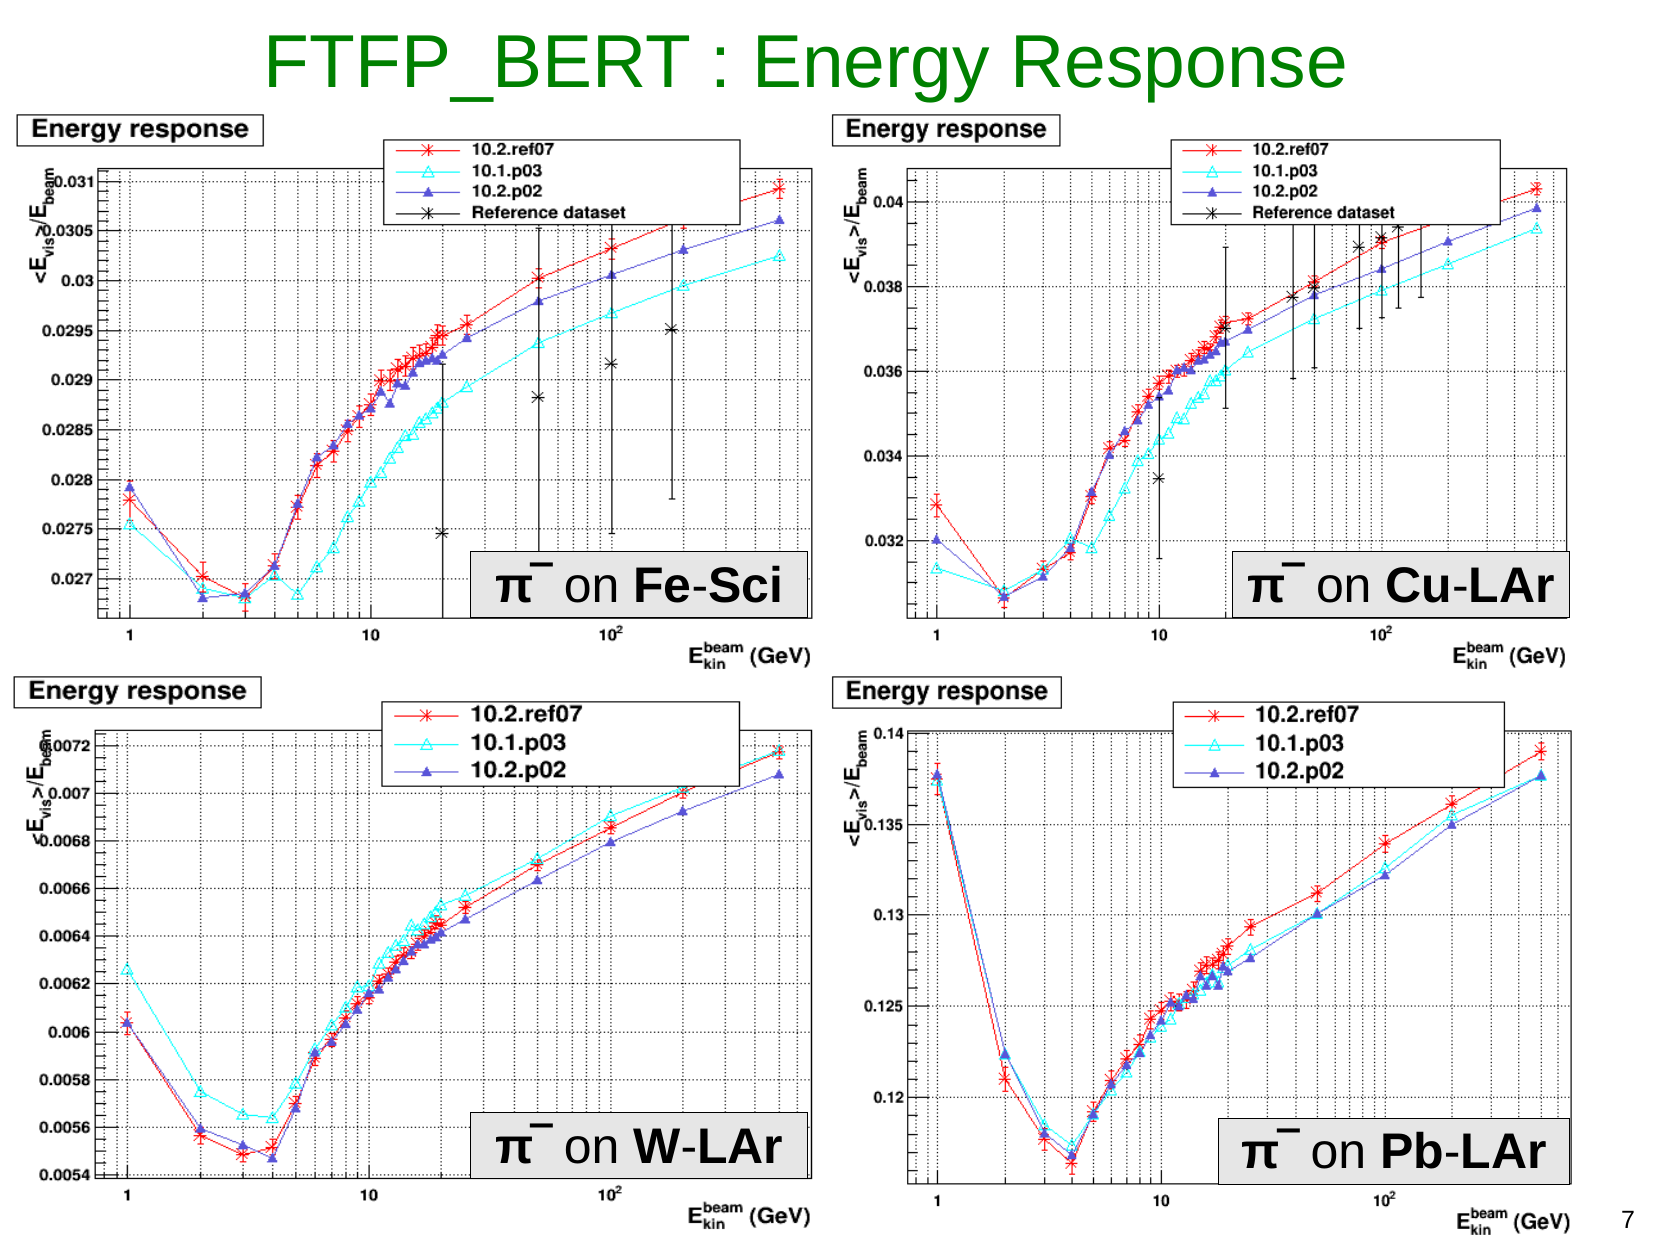

# FTFP_BERT : Energy Response
π‾ on Fe-Sci
π‾ on Cu-LAr
π‾ on W-LAr
π‾ on Pb-LAr
7
7